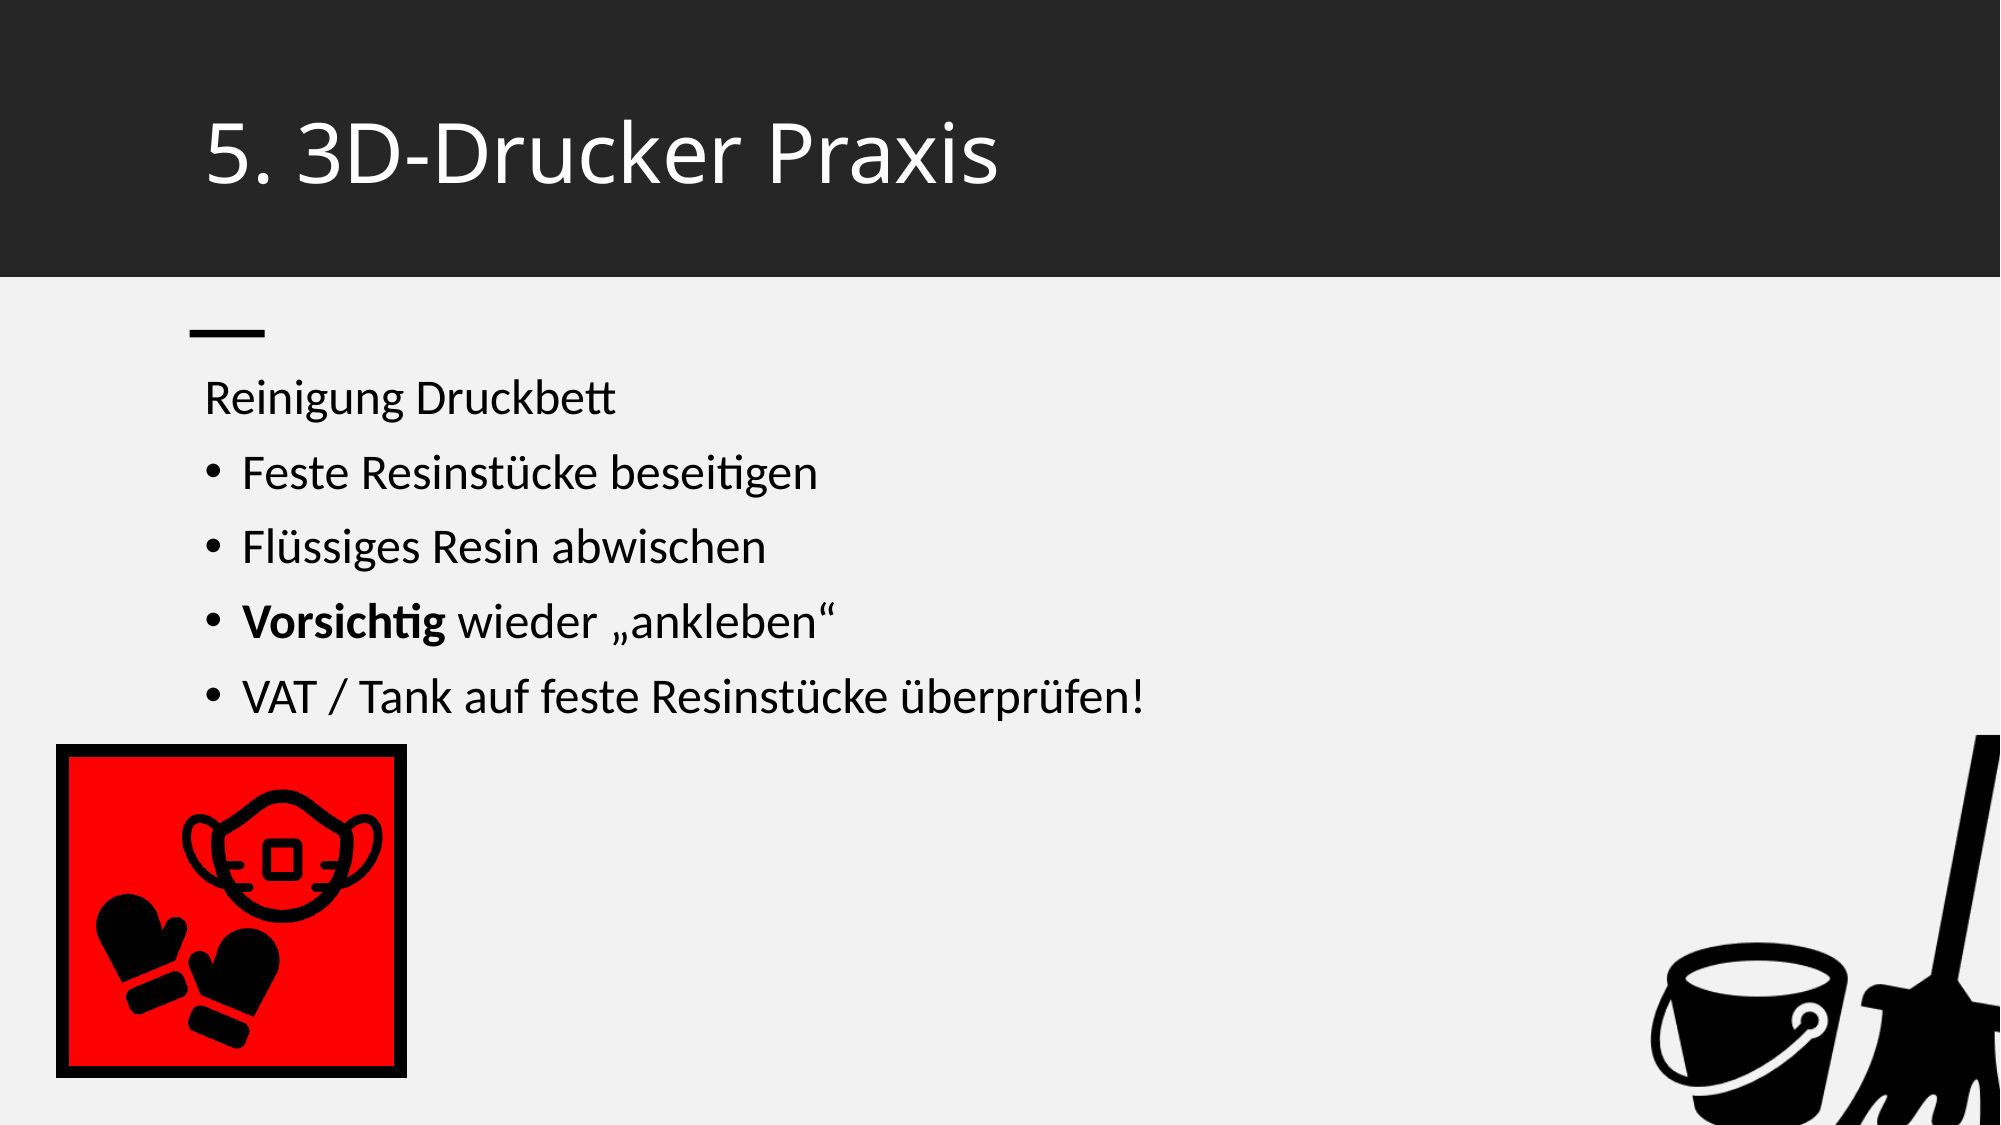

# 5. 3D-Drucker Praxis
Reinigung Druckbett
Feste Resinstücke beseitigen
Flüssiges Resin abwischen
Vorsichtig wieder „ankleben“
VAT / Tank auf feste Resinstücke überprüfen!